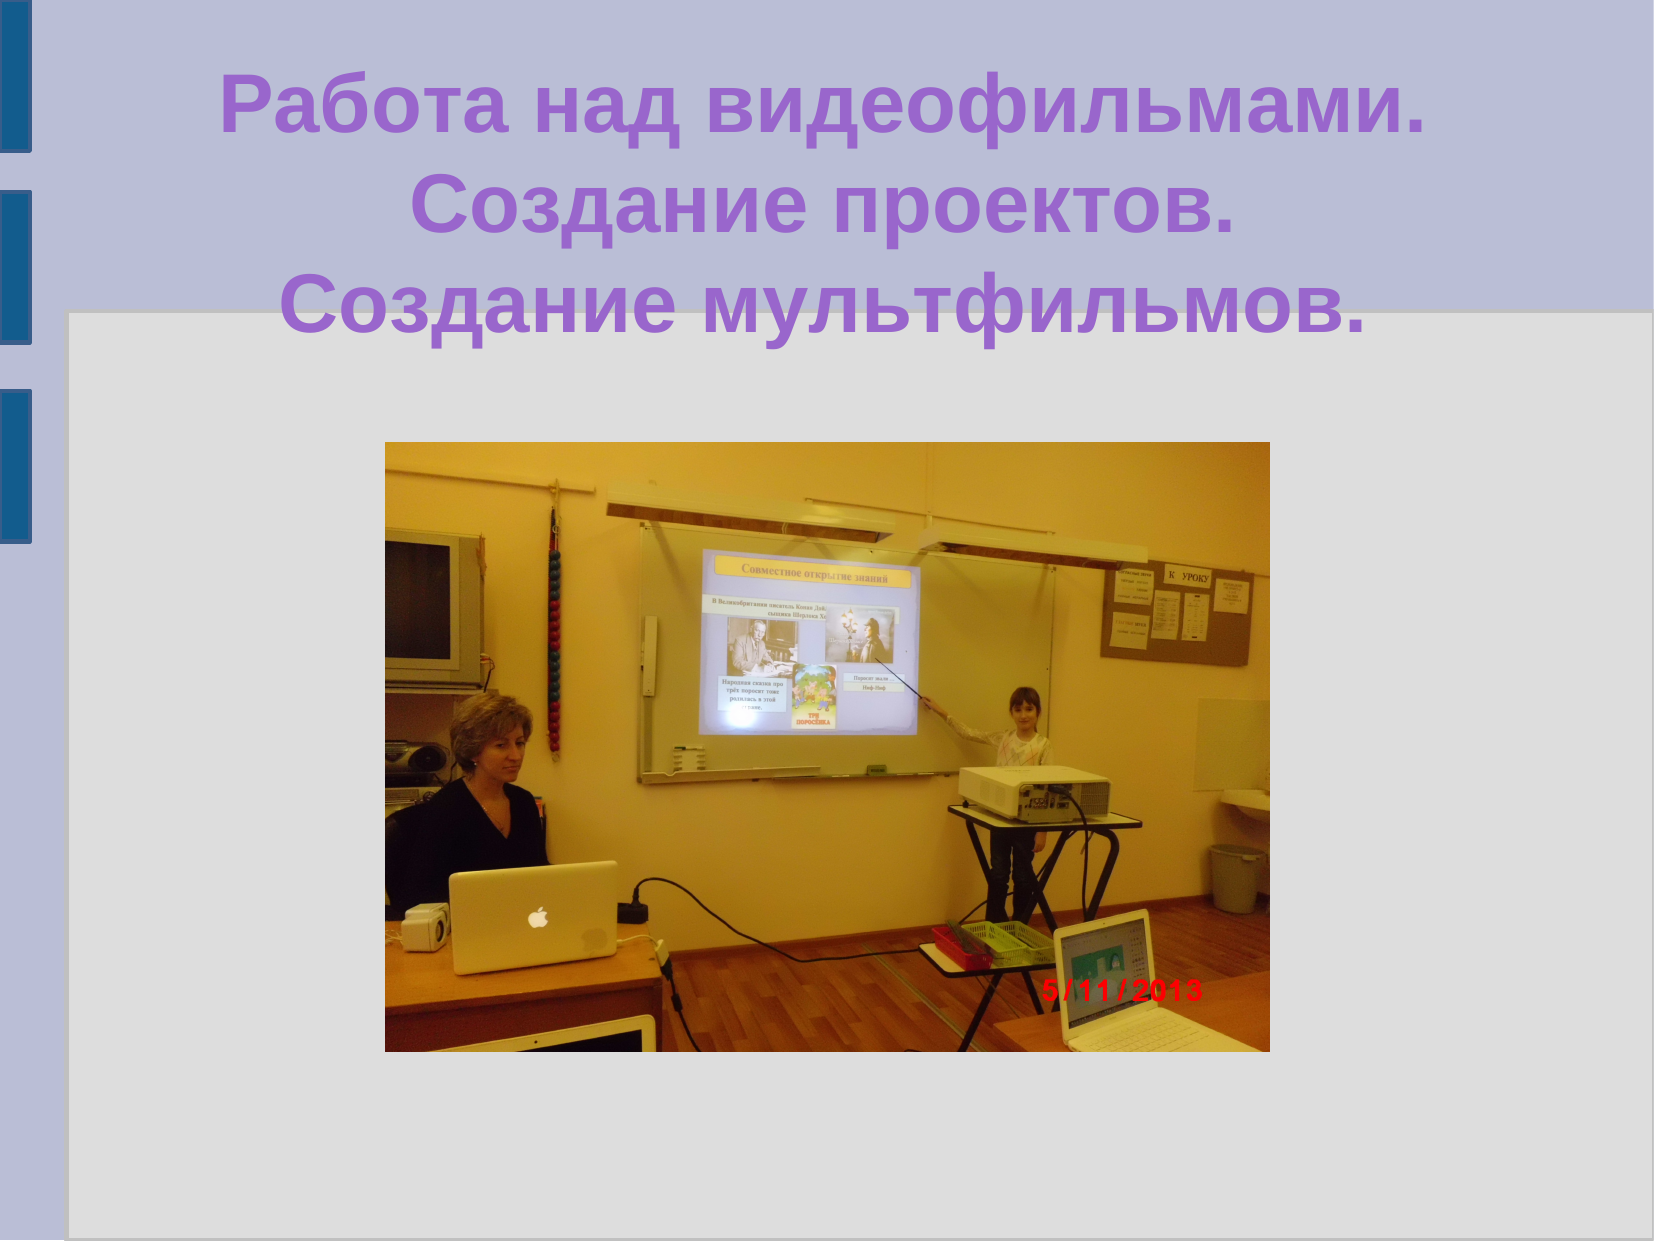

# Работа над видеофильмами. Создание проектов. Создание мультфильмов. Создан